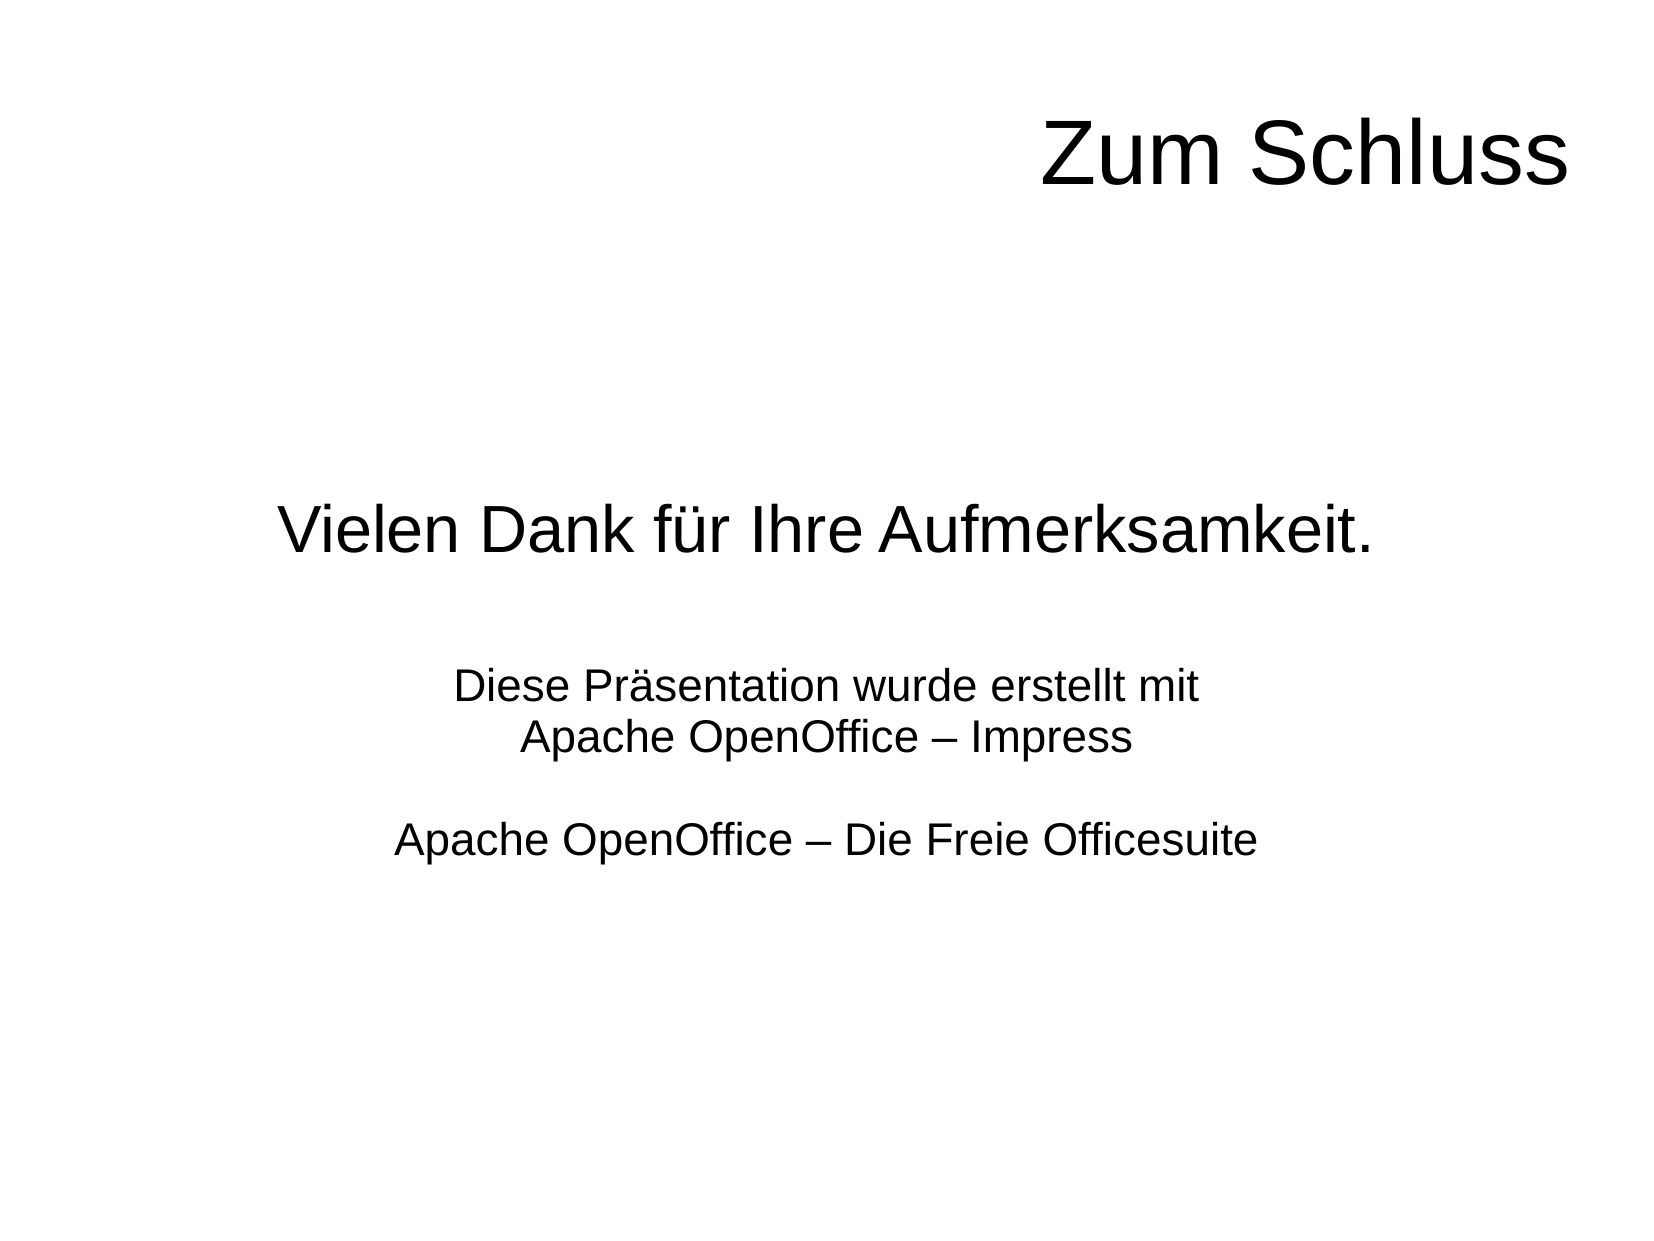

# Zum Schluss
Vielen Dank für Ihre Aufmerksamkeit.
Diese Präsentation wurde erstellt mit
Apache OpenOffice – Impress
Apache OpenOffice – Die Freie Officesuite